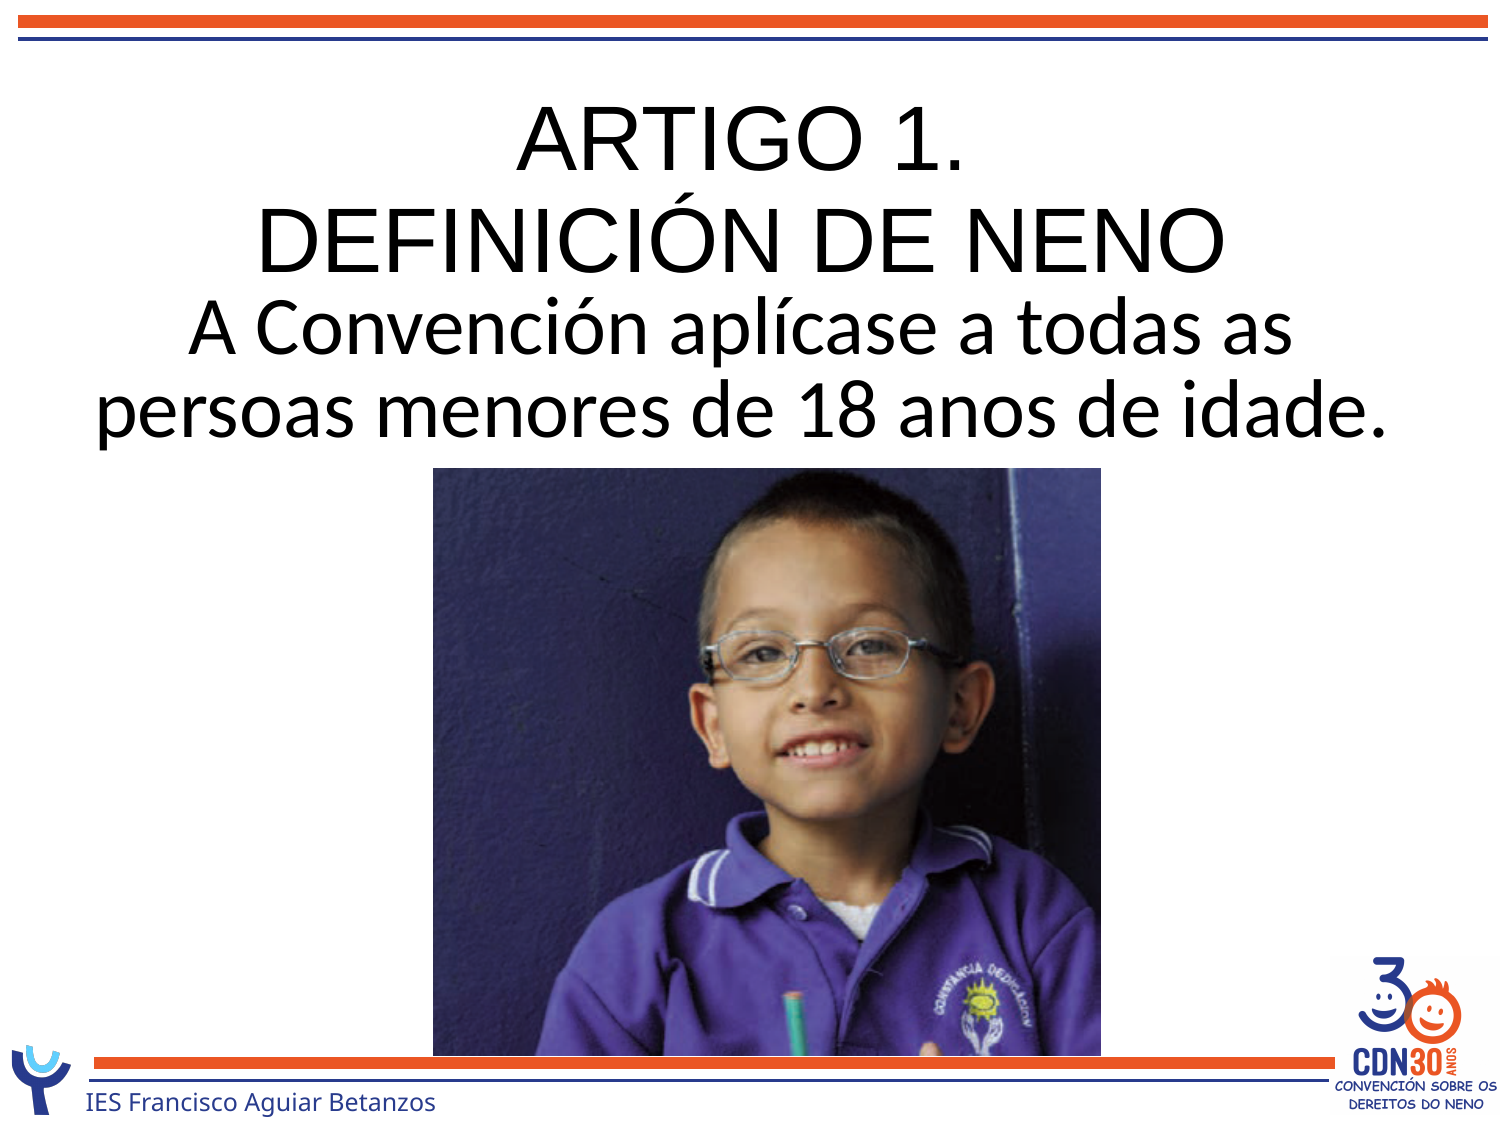

# ARTIGO 1. DEFINICIÓN DE NENO A Convención aplícase a todas as persoas menores de 18 anos de idade.